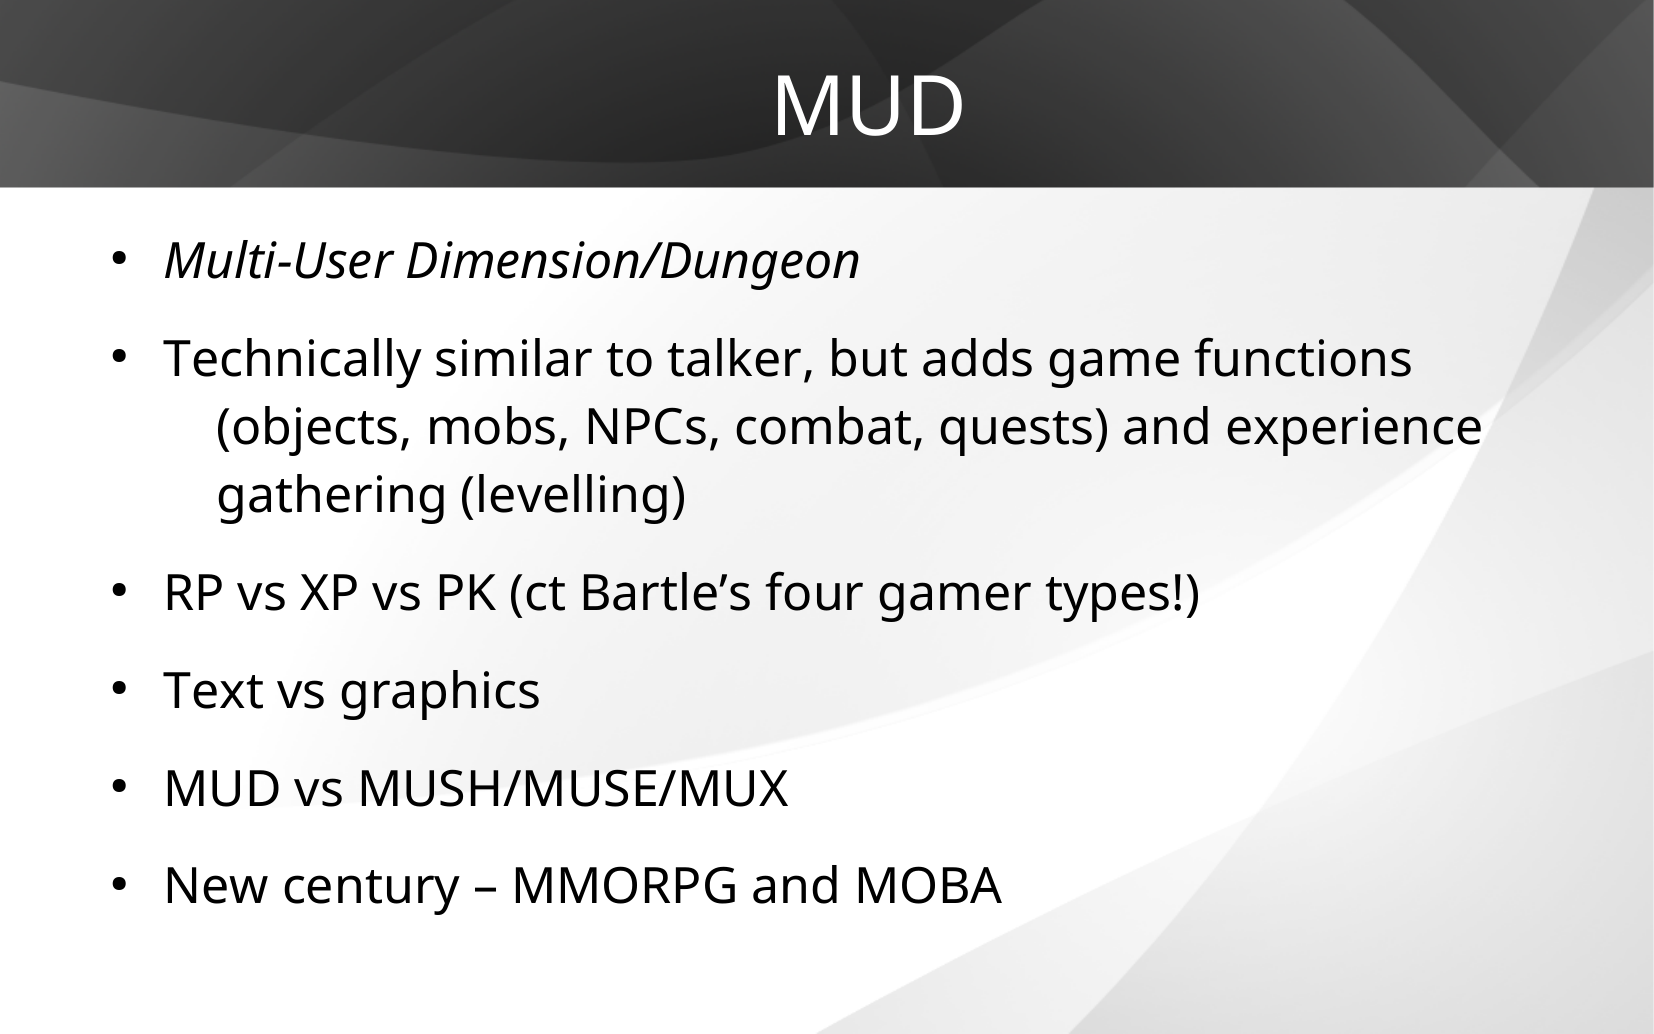

# MUD
Multi-User Dimension/Dungeon
Technically similar to talker, but adds game functions (objects, mobs, NPCs, combat, quests) and experience gathering (levelling)
RP vs XP vs PK (ct Bartle’s four gamer types!)
Text vs graphics
MUD vs MUSH/MUSE/MUX
New century – MMORPG and MOBA